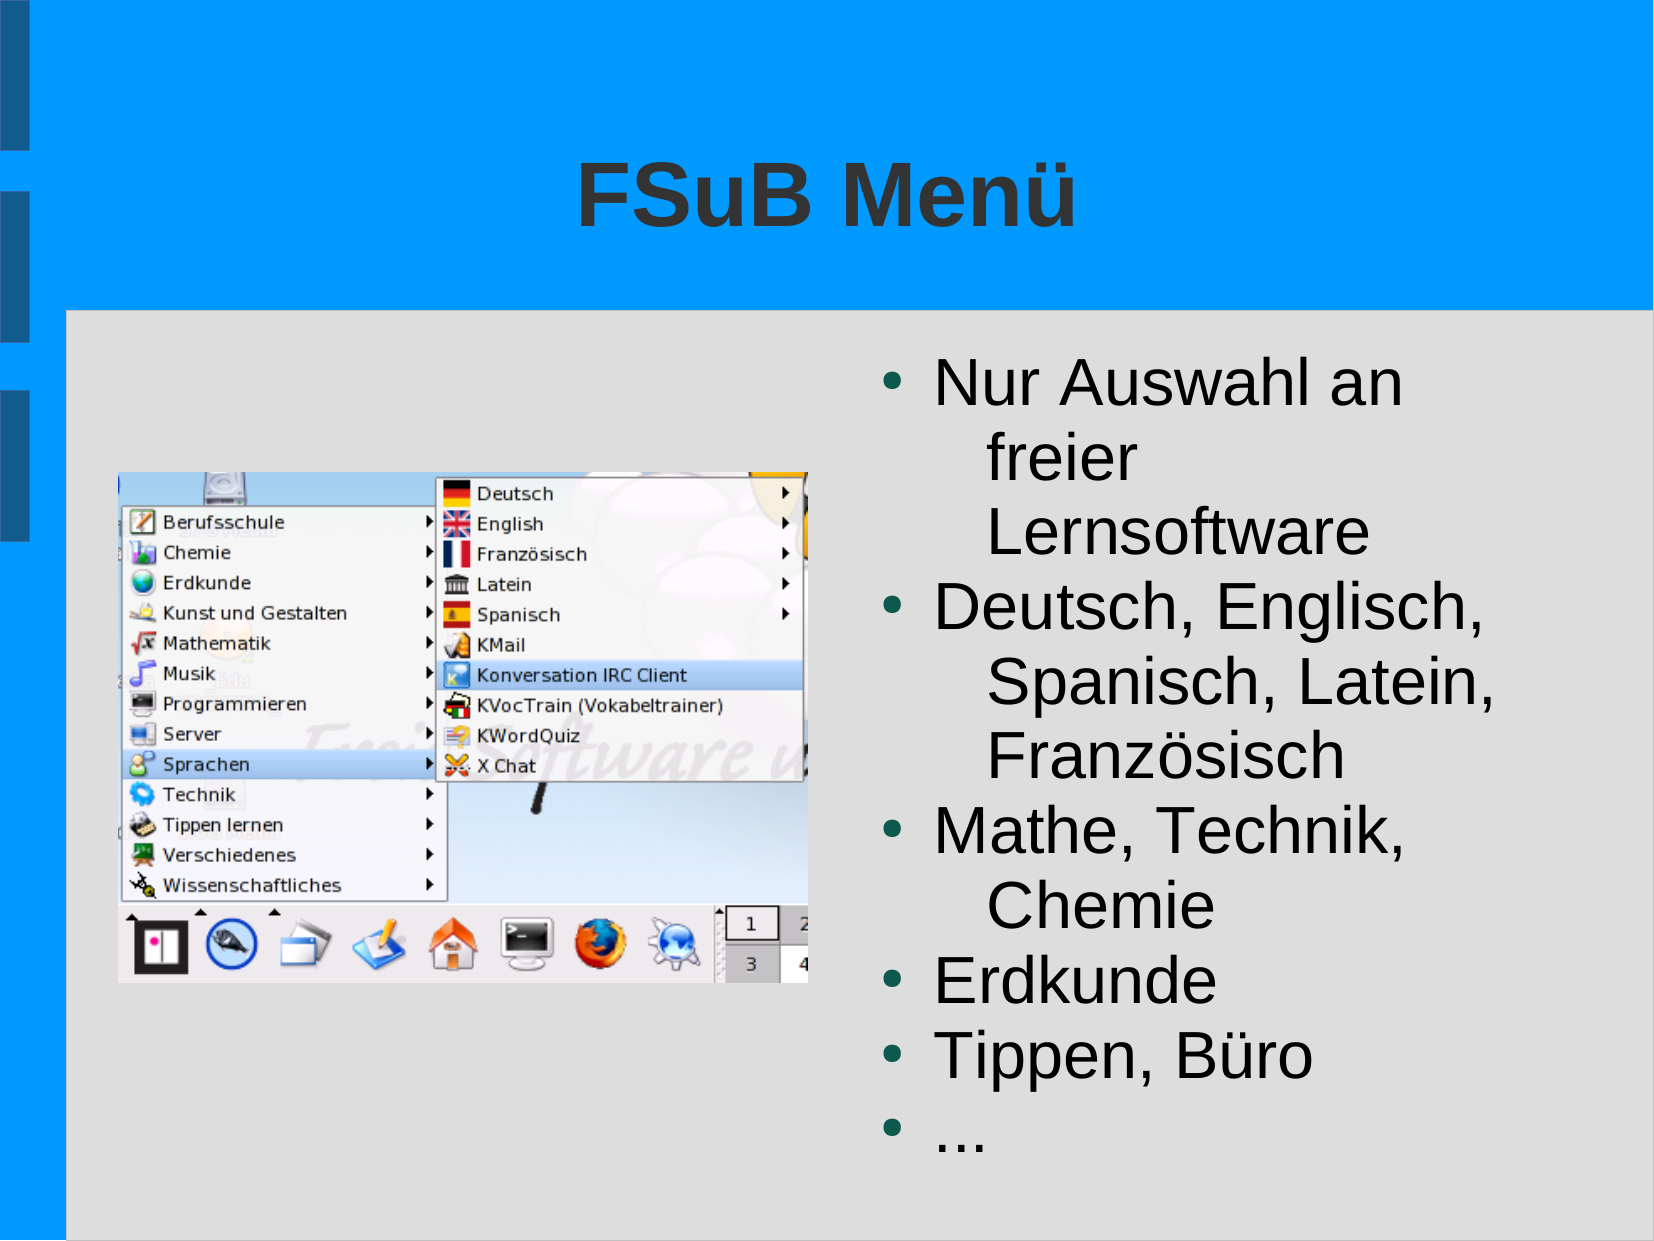

# FSuB Menü
Nur Auswahl an freier Lernsoftware
Deutsch, Englisch, Spanisch, Latein, Französisch
Mathe, Technik, Chemie
Erdkunde
Tippen, Büro
...